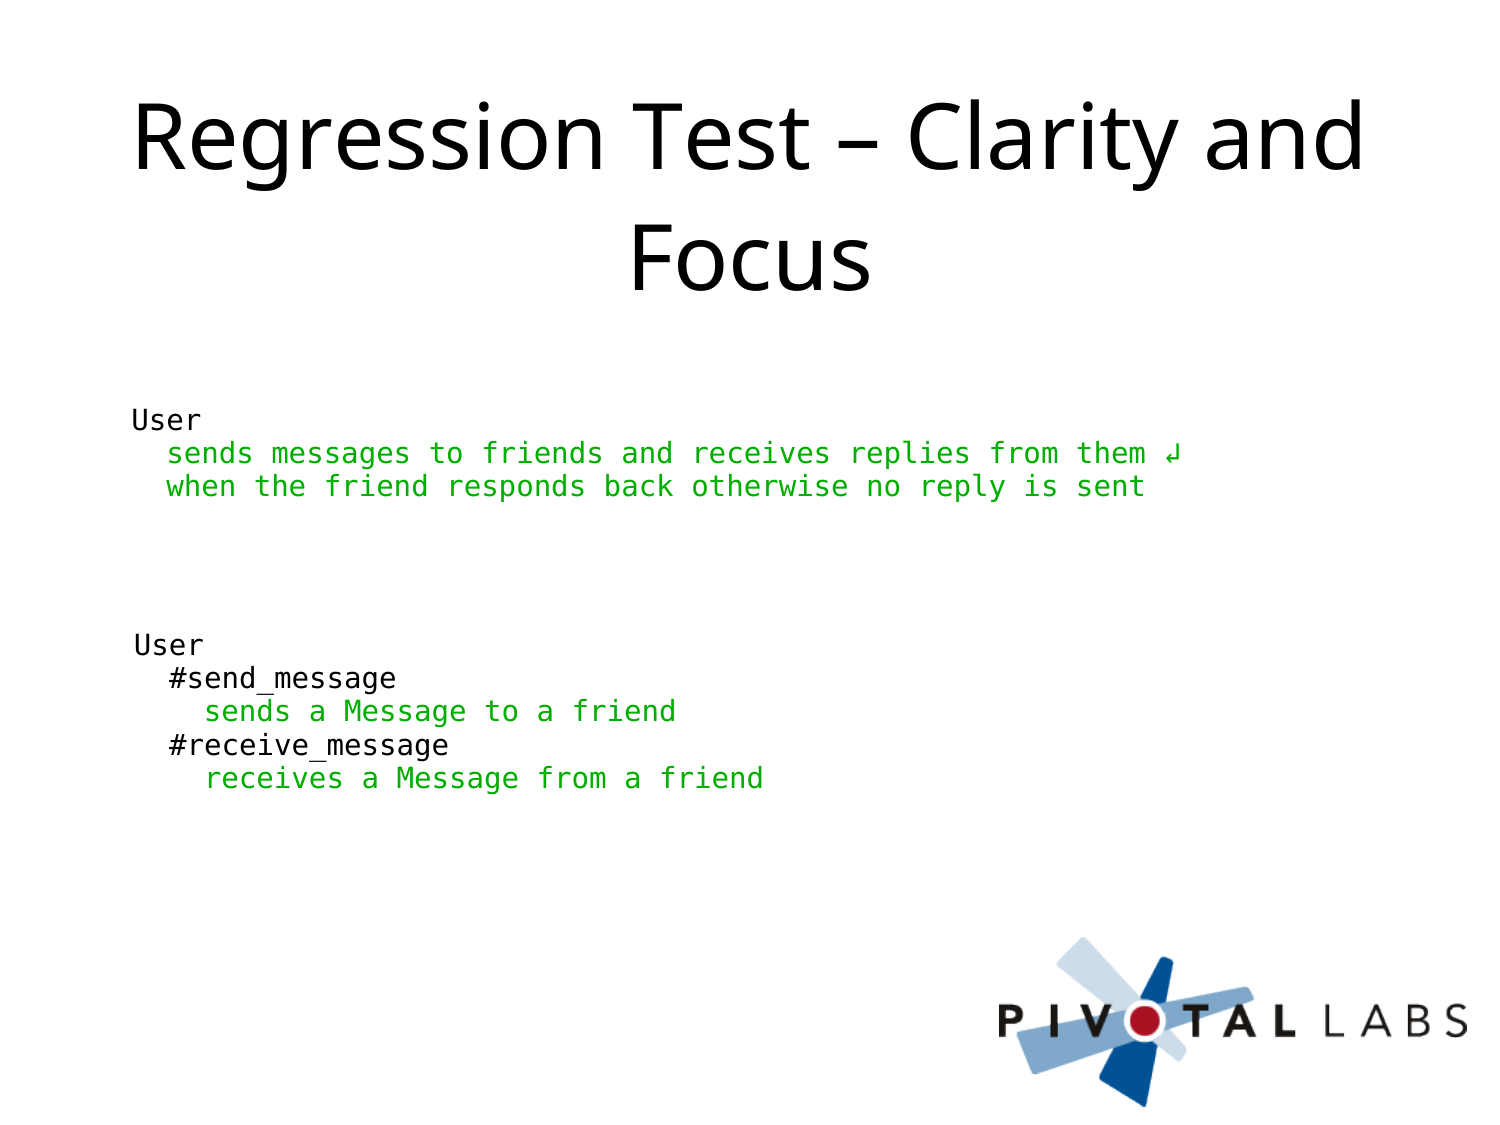

# Regression Test – Clarity and Focus
User
 sends messages to friends and receives replies from them ↲
 when the friend responds back otherwise no reply is sent
User
 #send_message
 sends a Message to a friend
 #receive_message
 receives a Message from a friend